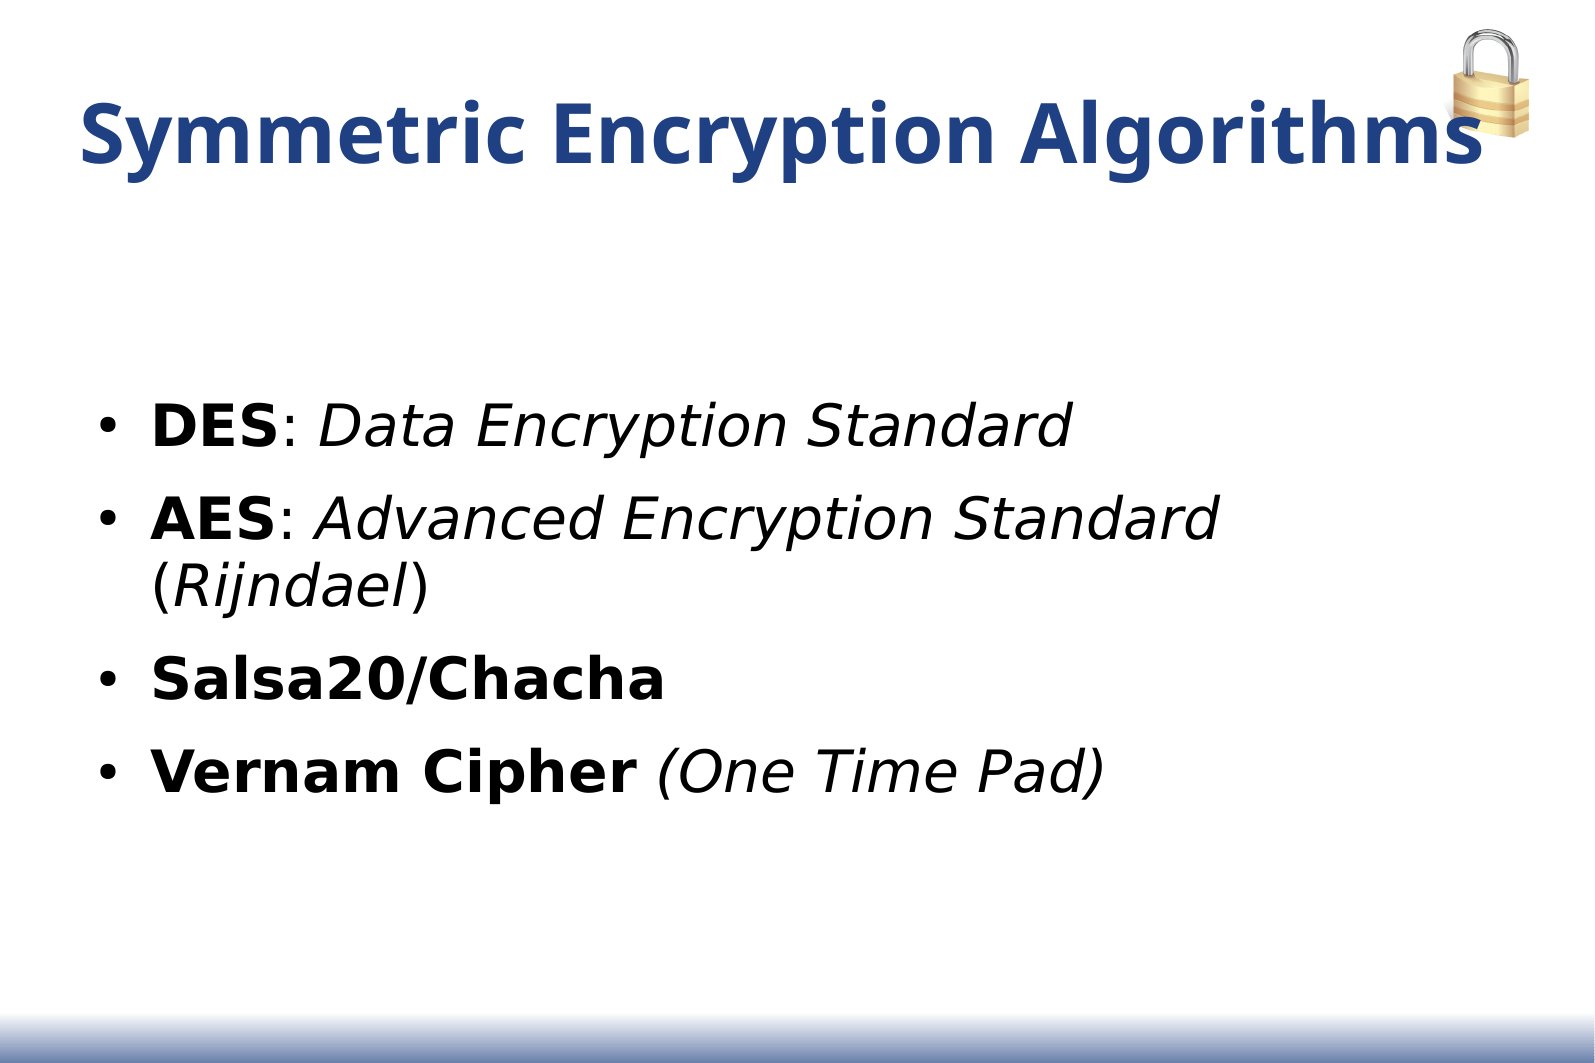

# Symmetric Encryption Algorithms
DES: Data Encryption Standard
AES: Advanced Encryption Standard (Rijndael)
Salsa20/Chacha
Vernam Cipher (One Time Pad)